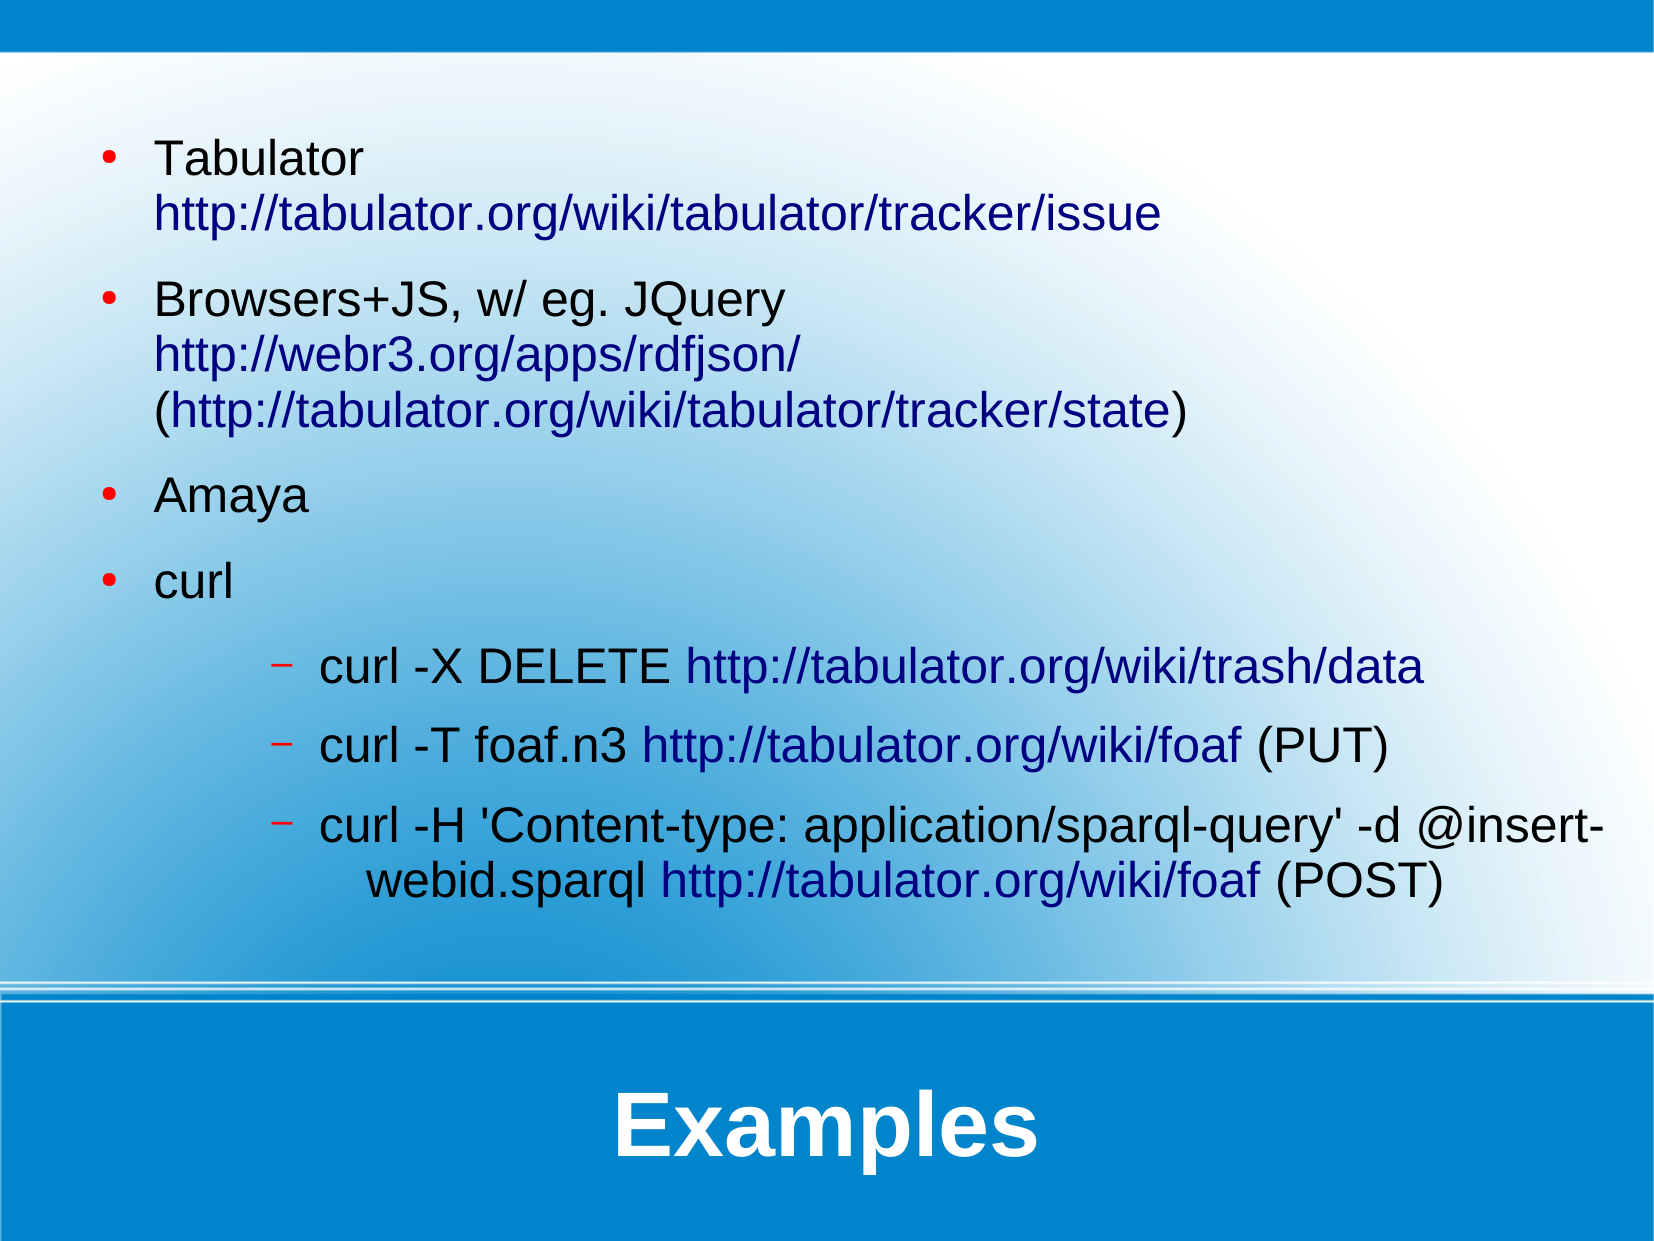

Tabulator
http://tabulator.org/wiki/tabulator/tracker/issue
Browsers+JS, w/ eg. JQuery
http://webr3.org/apps/rdfjson/
(http://tabulator.org/wiki/tabulator/tracker/state)
Amaya
curl
curl -X DELETE http://tabulator.org/wiki/trash/data
curl -T foaf.n3 http://tabulator.org/wiki/foaf (PUT)
curl -H 'Content-type: application/sparql-query' -d @insert-webid.sparql http://tabulator.org/wiki/foaf (POST)
# Examples